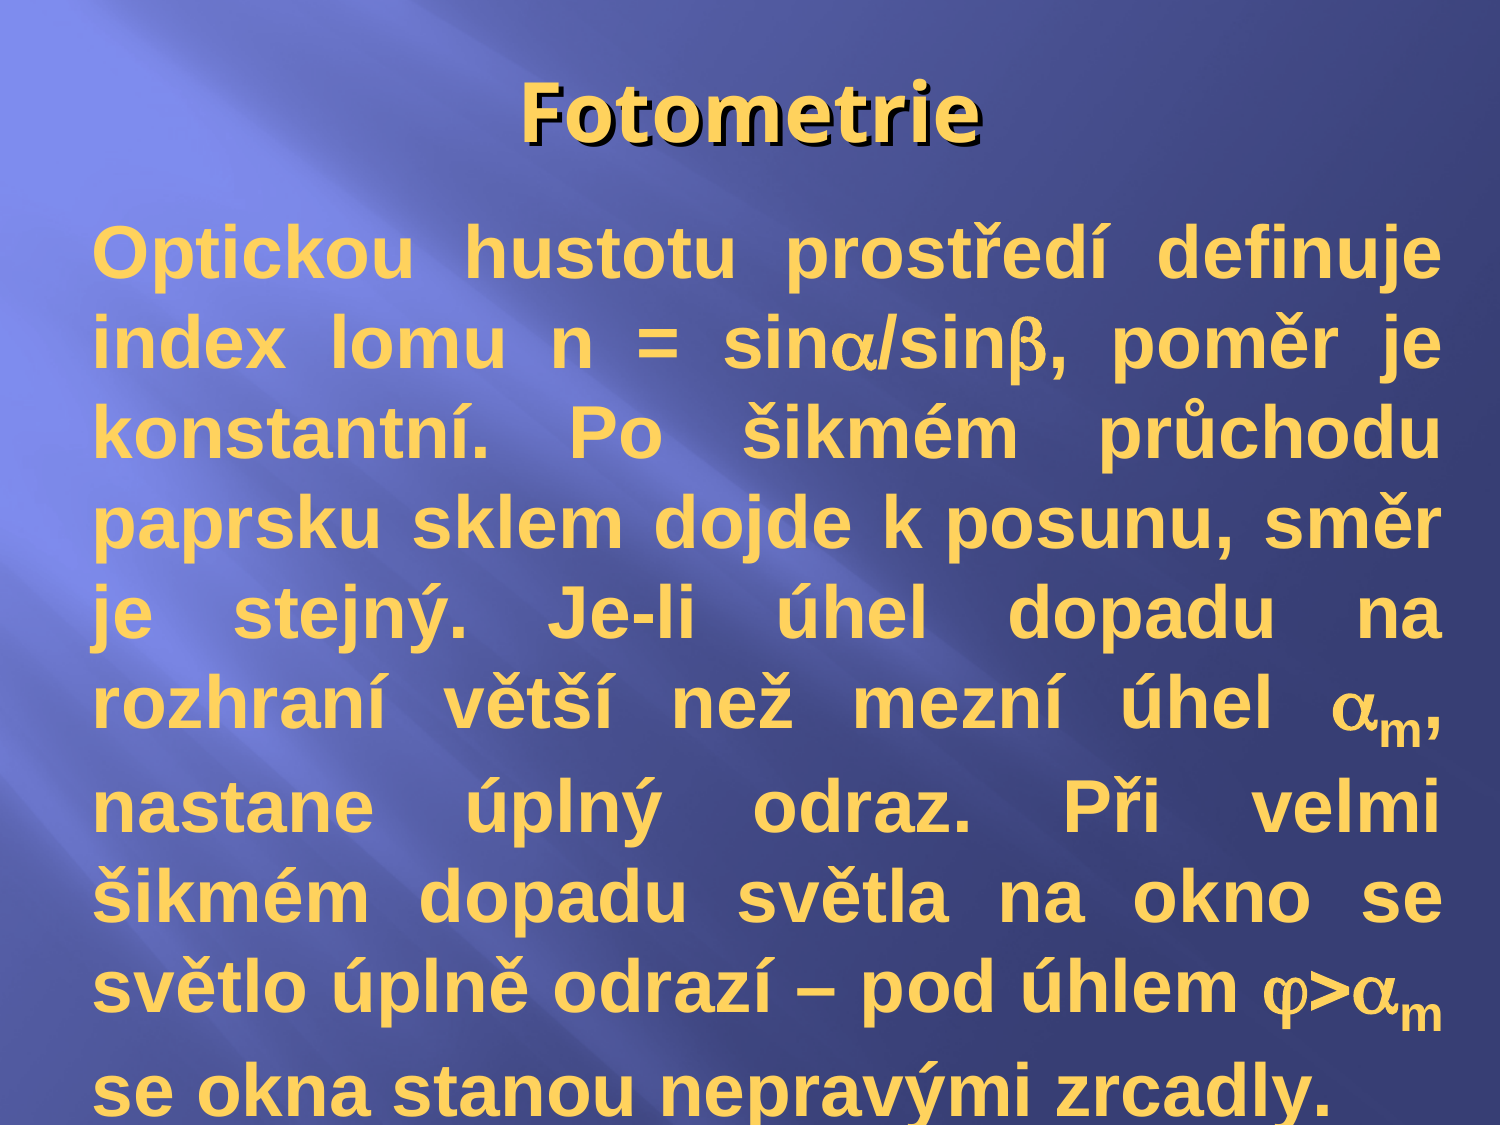

# Fotometrie
Optickou hustotu prostředí definuje index lomu n = sina/sinb, poměr je konstantní. Po šikmém průchodu paprsku sklem dojde k posunu, směr je stejný. Je-li úhel dopadu na rozhraní větší než mezní úhel m, nastane úplný odraz. Při velmi šikmém dopadu světla na okno se světlo úplně odrazí – pod úhlem m se okna stanou nepravými zrcadly.